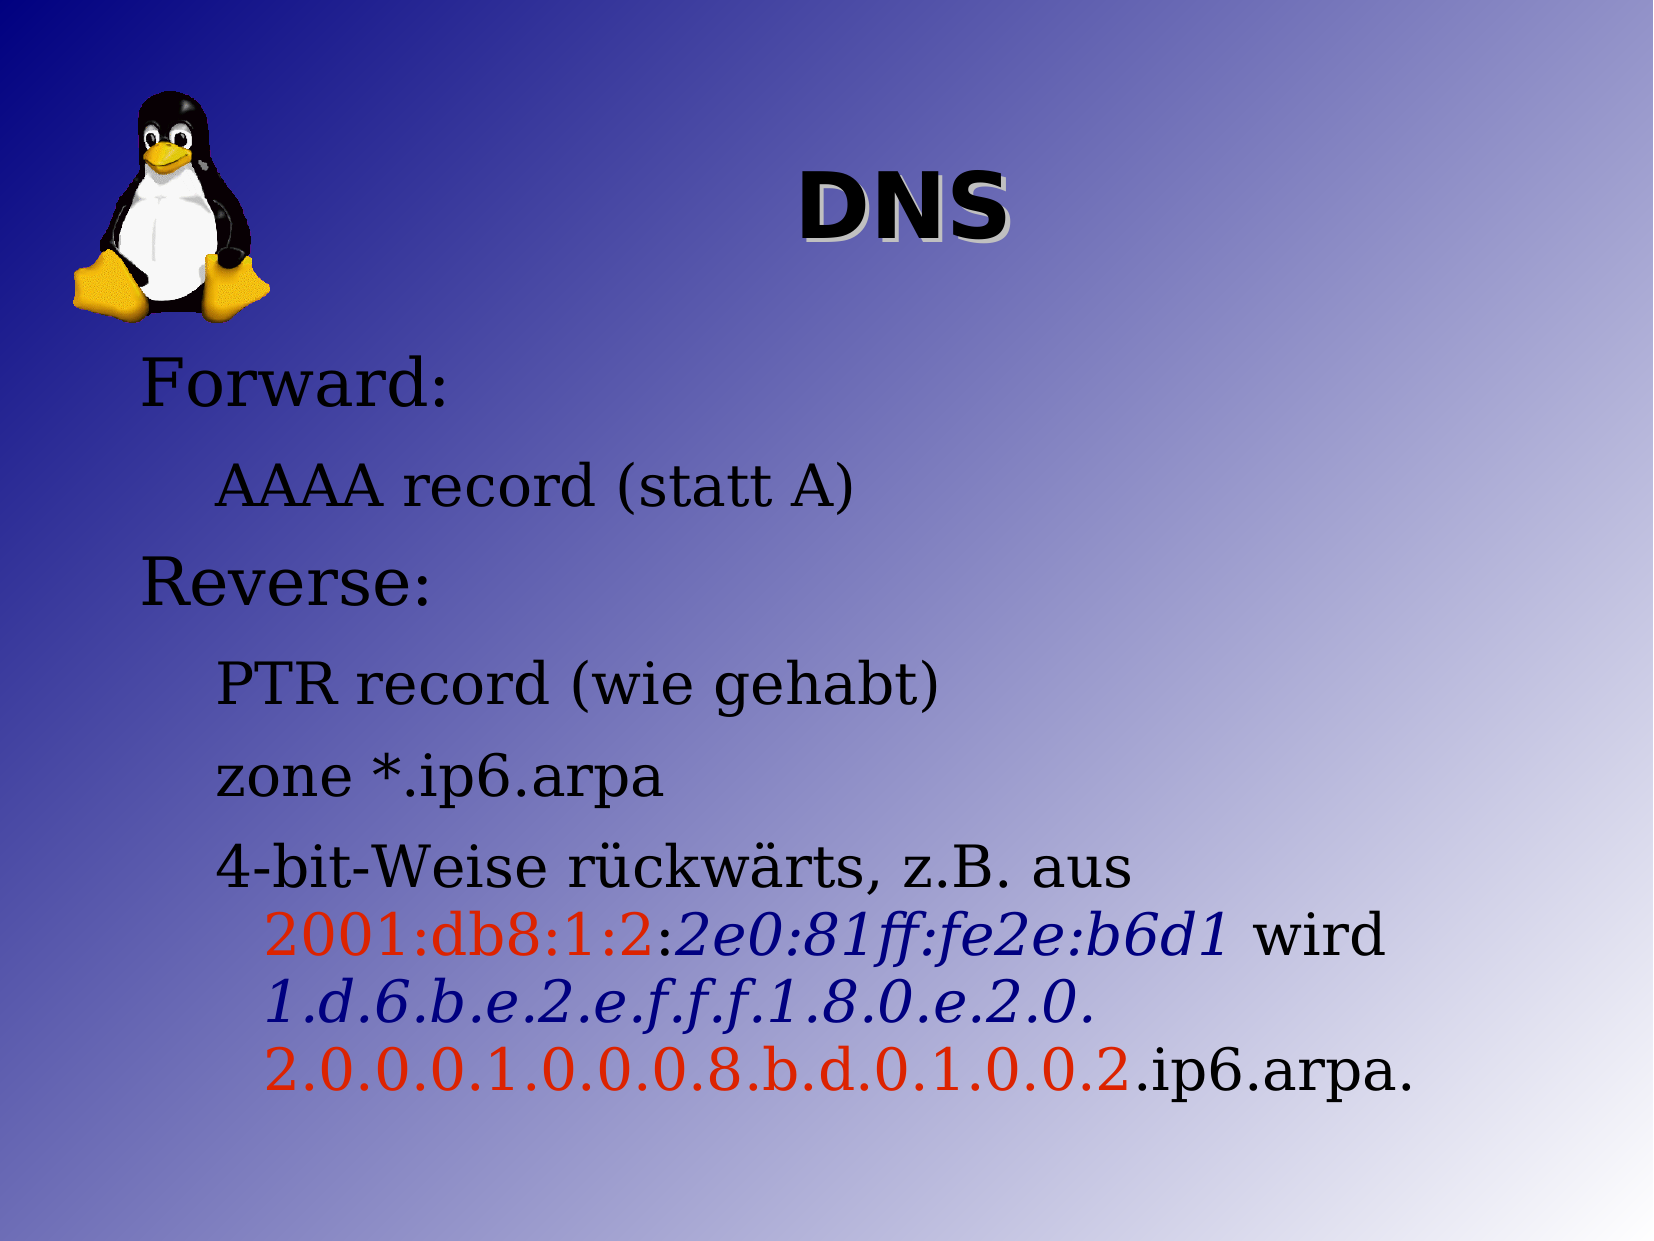

# DNS
Forward:
AAAA record (statt A)
Reverse:
PTR record (wie gehabt)
zone *.ip6.arpa
4-bit-Weise rückwärts, z.B. aus 2001:db8:1:2:2e0:81ff:fe2e:b6d1 wird 1.d.6.b.e.2.e.f.f.f.1.8.0.e.2.0. 2.0.0.0.1.0.0.0.8.b.d.0.1.0.0.2.ip6.arpa.